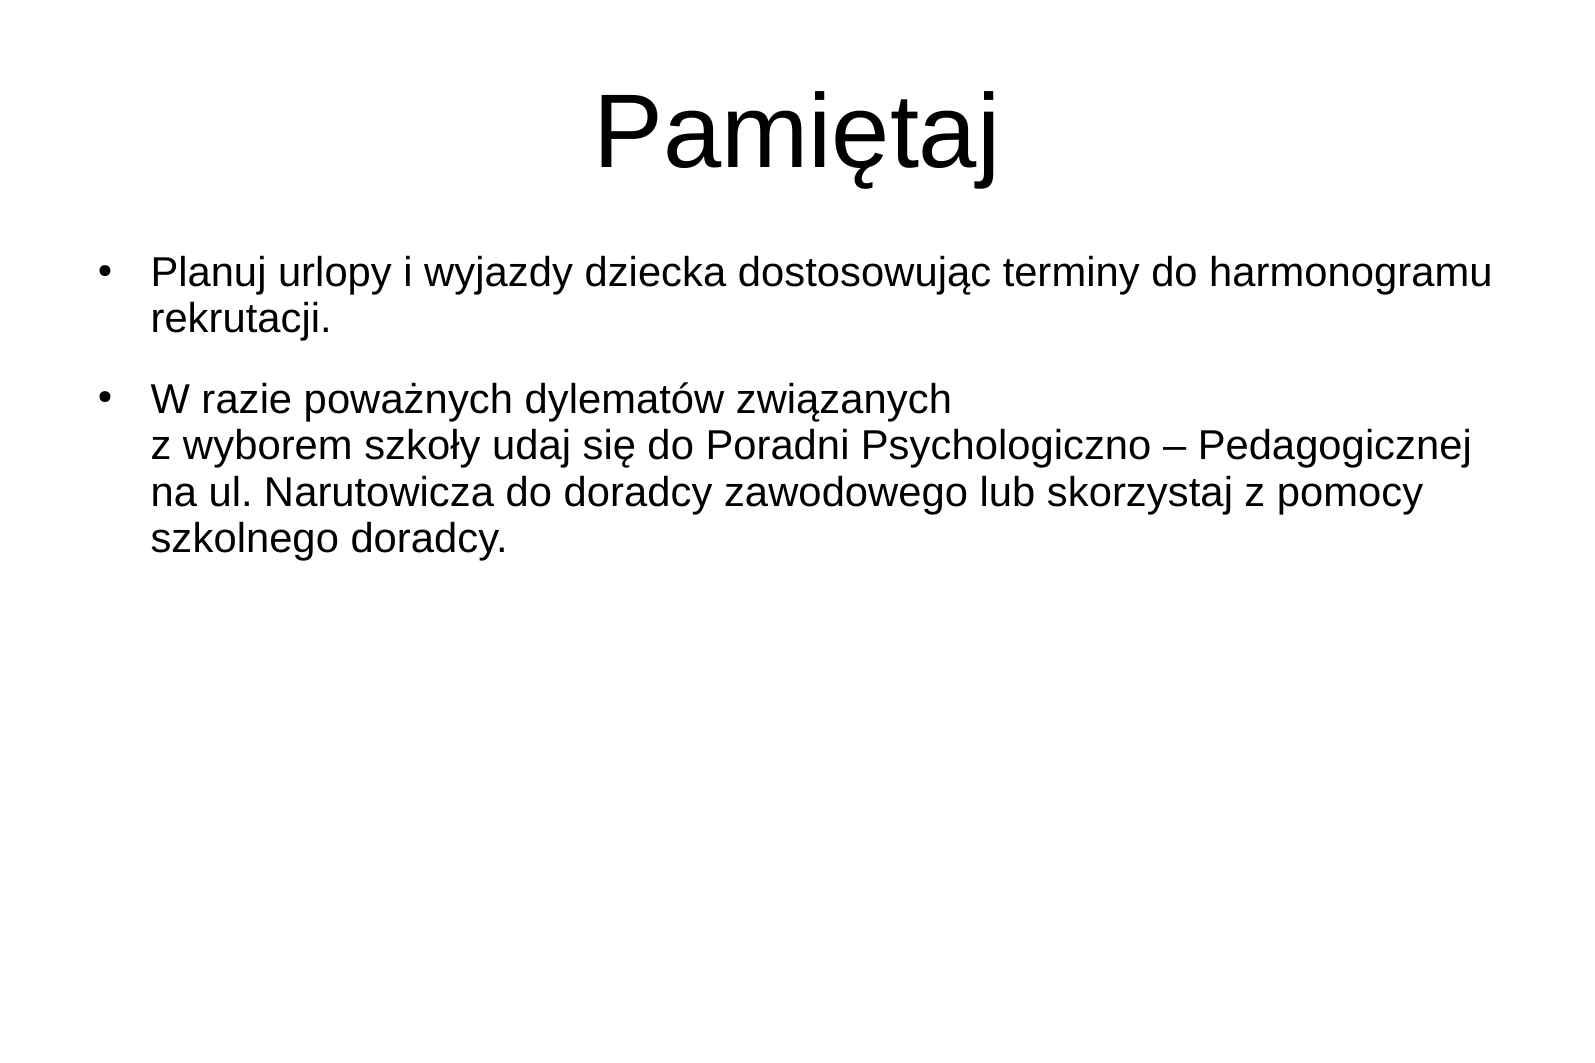

# Pamiętaj
Planuj urlopy i wyjazdy dziecka dostosowując terminy do harmonogramu rekrutacji.
W razie poważnych dylematów związanych
z wyborem szkoły udaj się do Poradni Psychologiczno – Pedagogicznej na ul. Narutowicza do doradcy zawodowego lub skorzystaj z pomocy szkolnego doradcy.